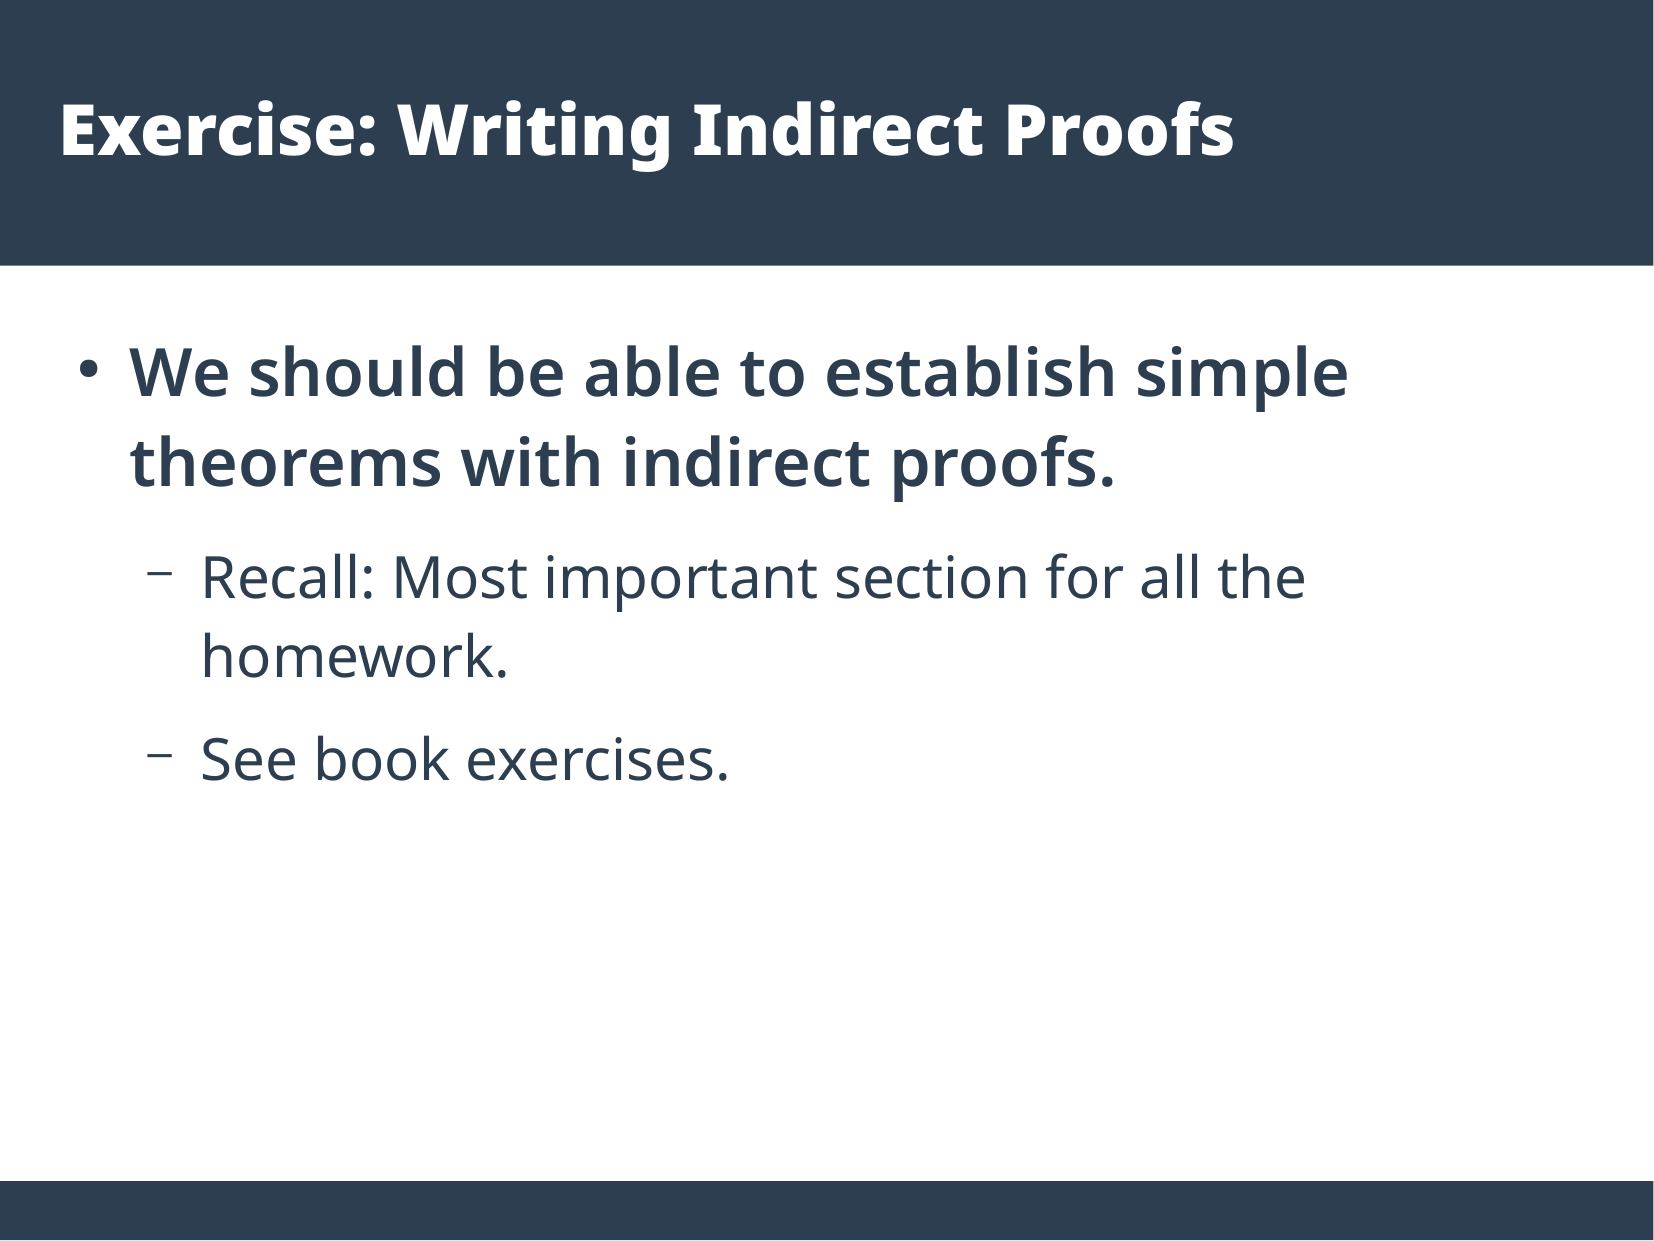

# Exercise: Writing Indirect Proofs
We should be able to establish simple theorems with indirect proofs.
Recall: Most important section for all the homework.
See book exercises.